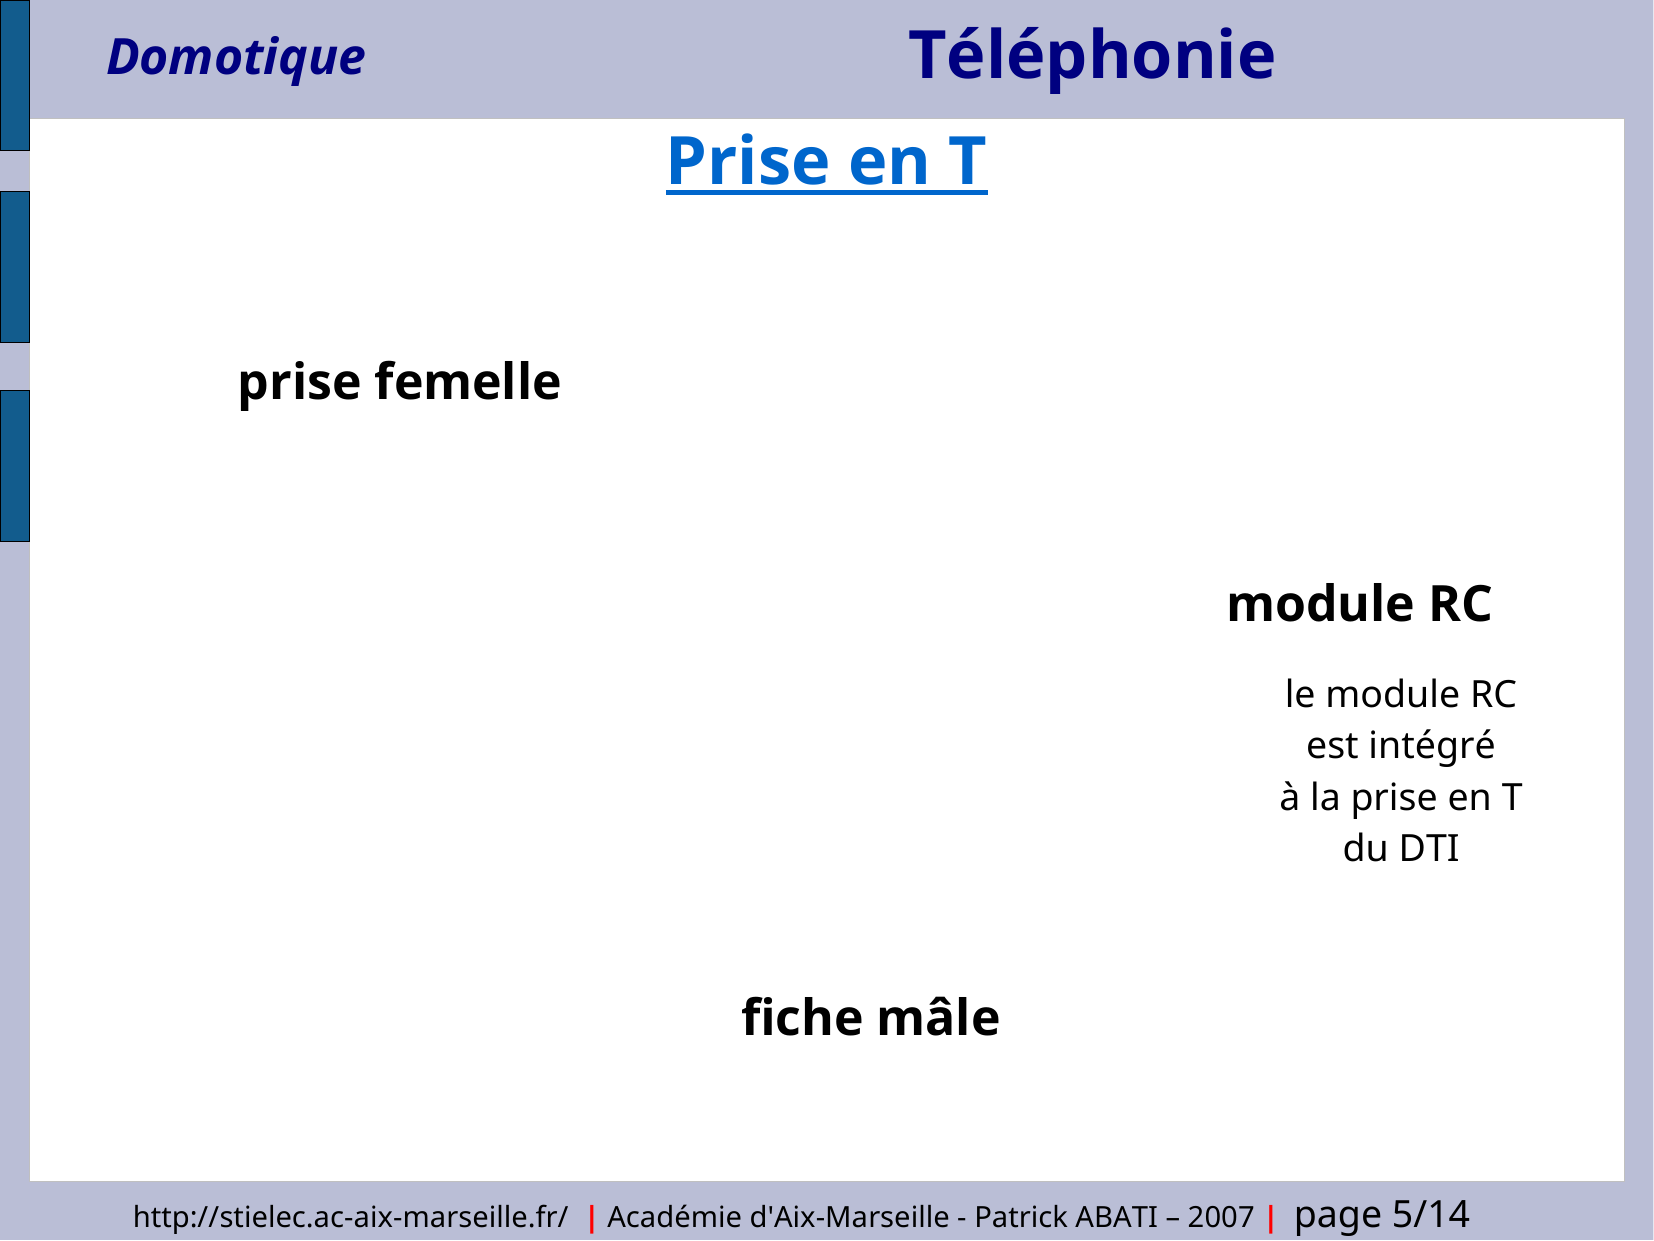

Prise en T
prise femelle
module RC
le module RC
est intégré
à la prise en T
du DTI
fiche mâle